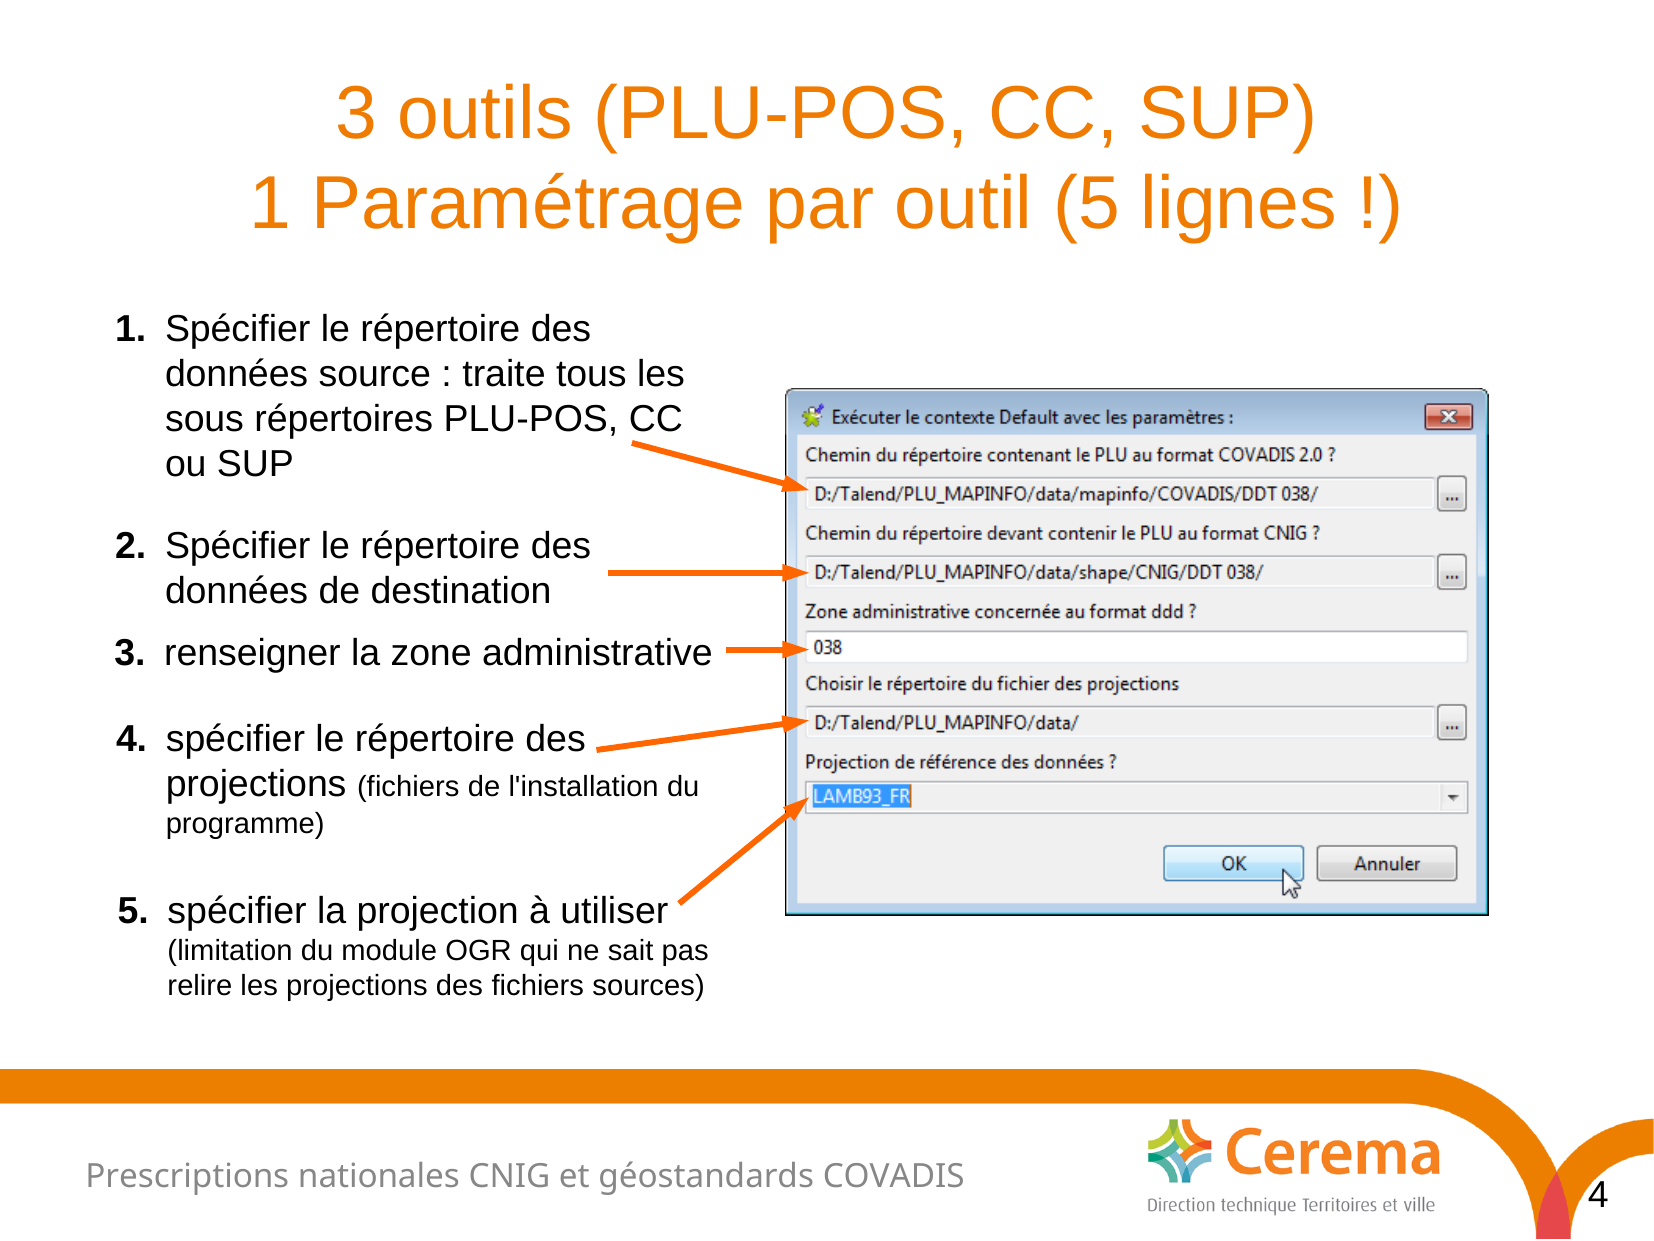

# 3 outils (PLU-POS, CC, SUP) 1 Paramétrage par outil (5 lignes !)
1.	Spécifier le répertoire des données source : traite tous les sous répertoires PLU-POS, CC ou SUP
2.	Spécifier le répertoire des données de destination
3.	renseigner la zone administrative
4.	spécifier le répertoire des projections (fichiers de l'installation du programme)
5.	spécifier la projection à utiliser (limitation du module OGR qui ne sait pas relire les projections des fichiers sources)